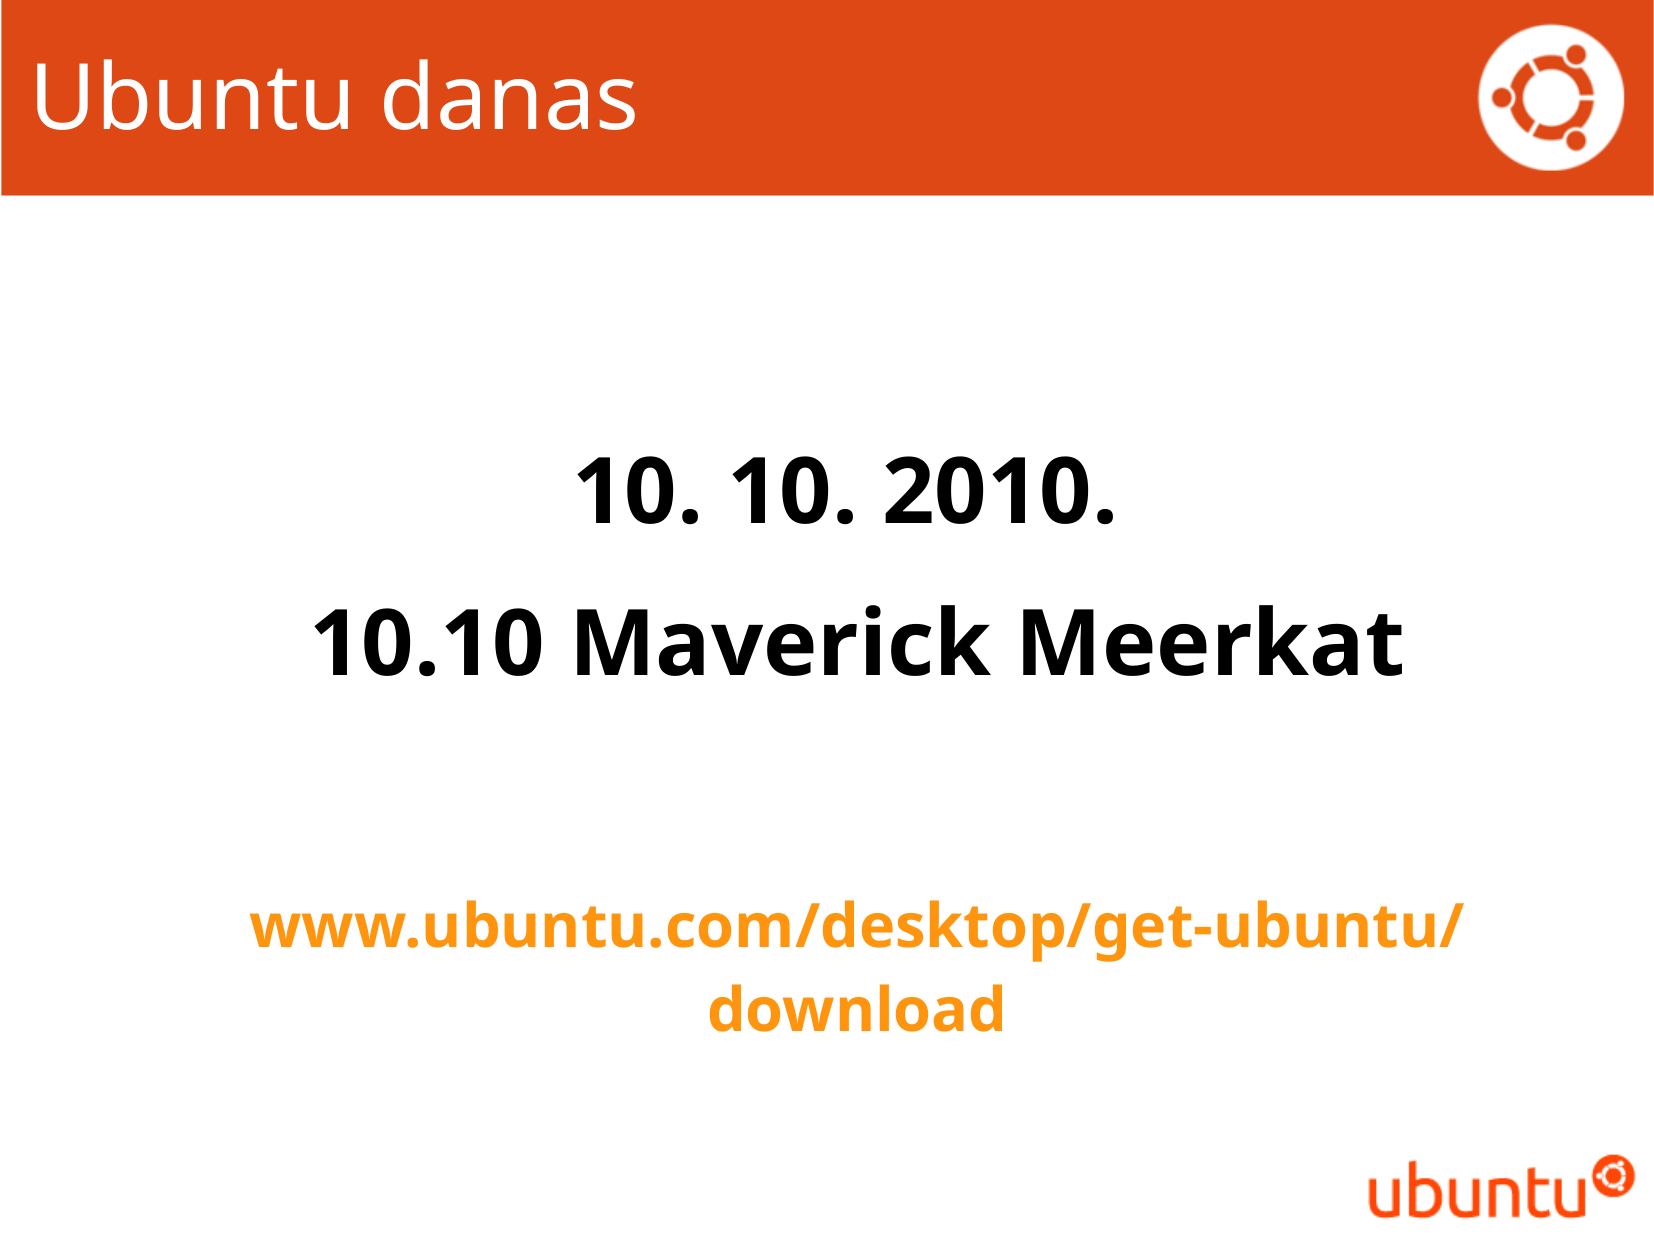

# Ubuntu danas
10. 10. 2010.
10.10 Maverick Meerkat
www.ubuntu.com/desktop/get-ubuntu/download